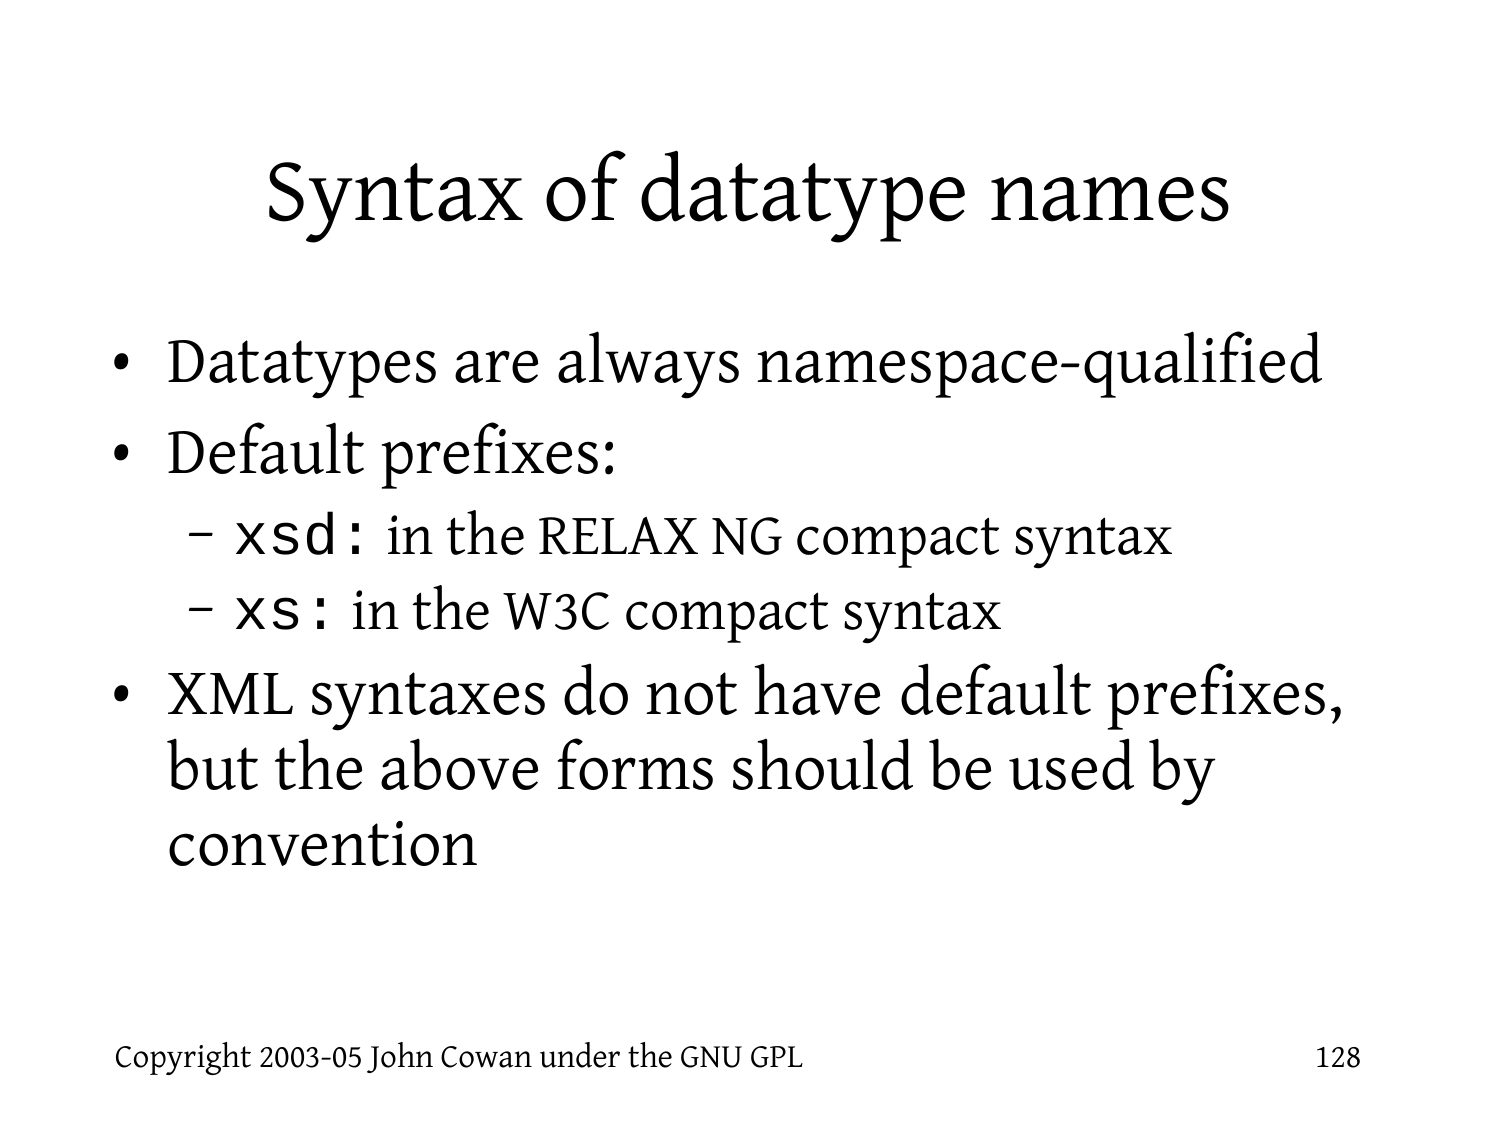

# Syntax of datatype names
Datatypes are always namespace-qualified
Default prefixes:
xsd: in the RELAX NG compact syntax
xs: in the W3C compact syntax
XML syntaxes do not have default prefixes, but the above forms should be used by convention